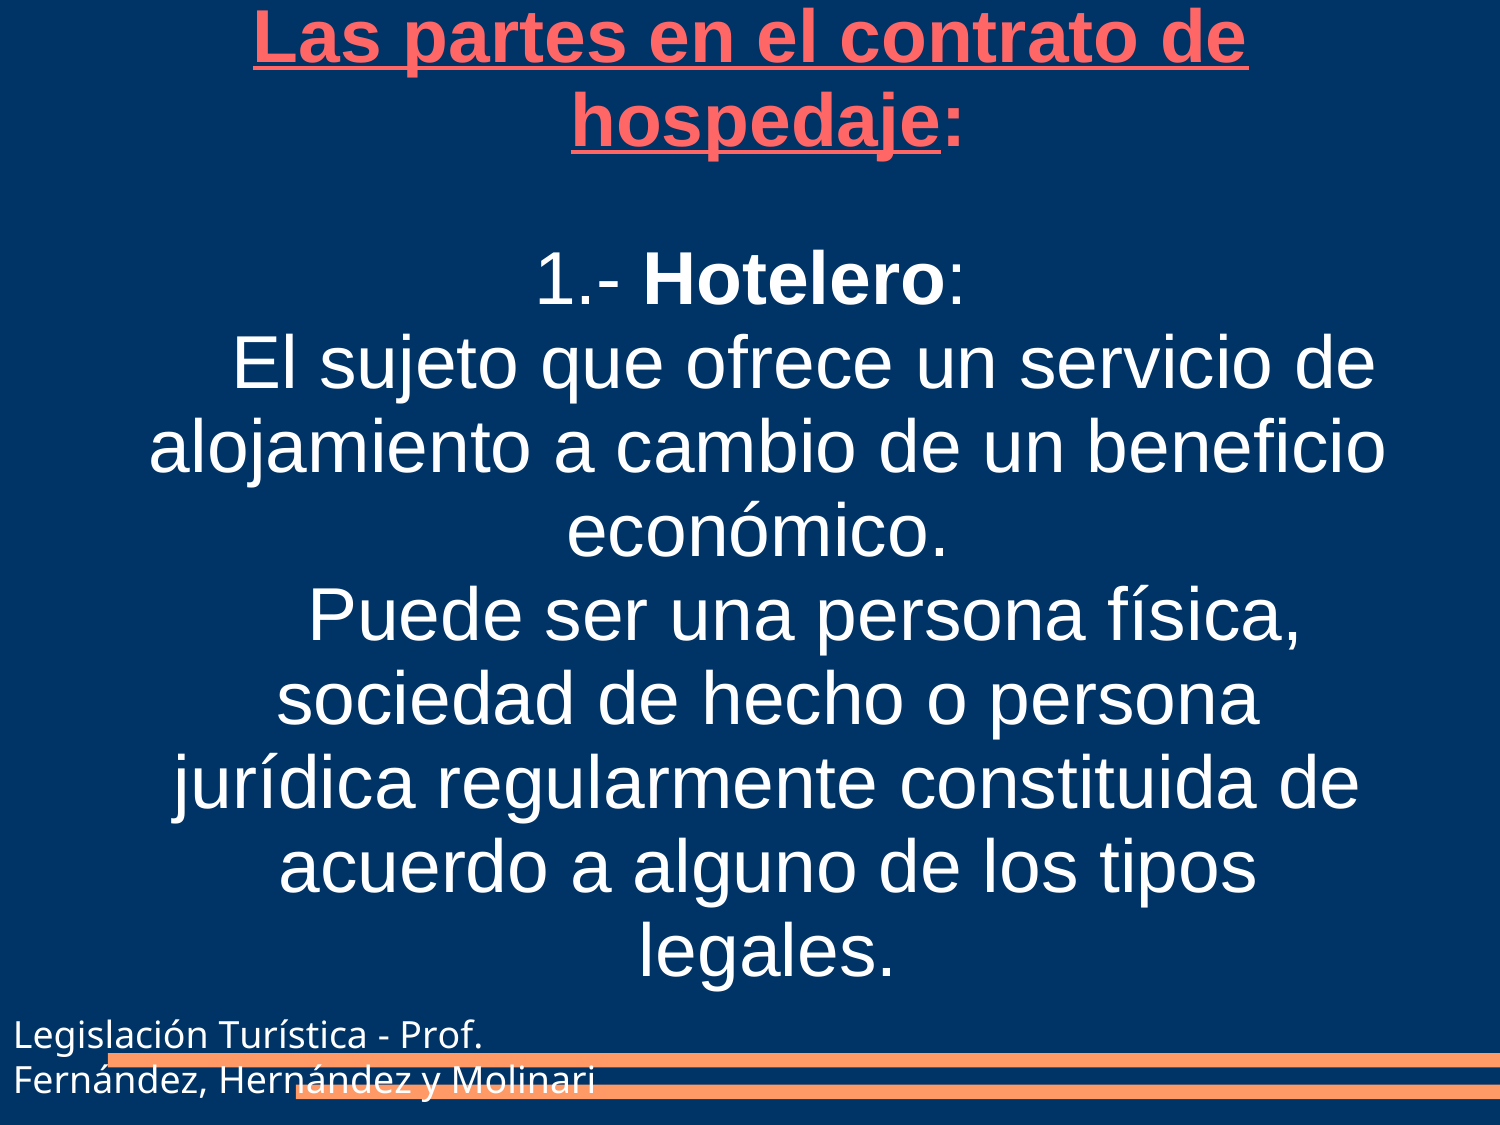

# Las partes en el contrato de hospedaje:
1.- Hotelero:
	El sujeto que ofrece un servicio de alojamiento a cambio de un beneficio económico.
	Puede ser una persona física, sociedad de hecho o persona jurídica regularmente constituida de acuerdo a alguno de los tipos legales.
Legislación Turística - Prof. Fernández, Hernández y Molinari